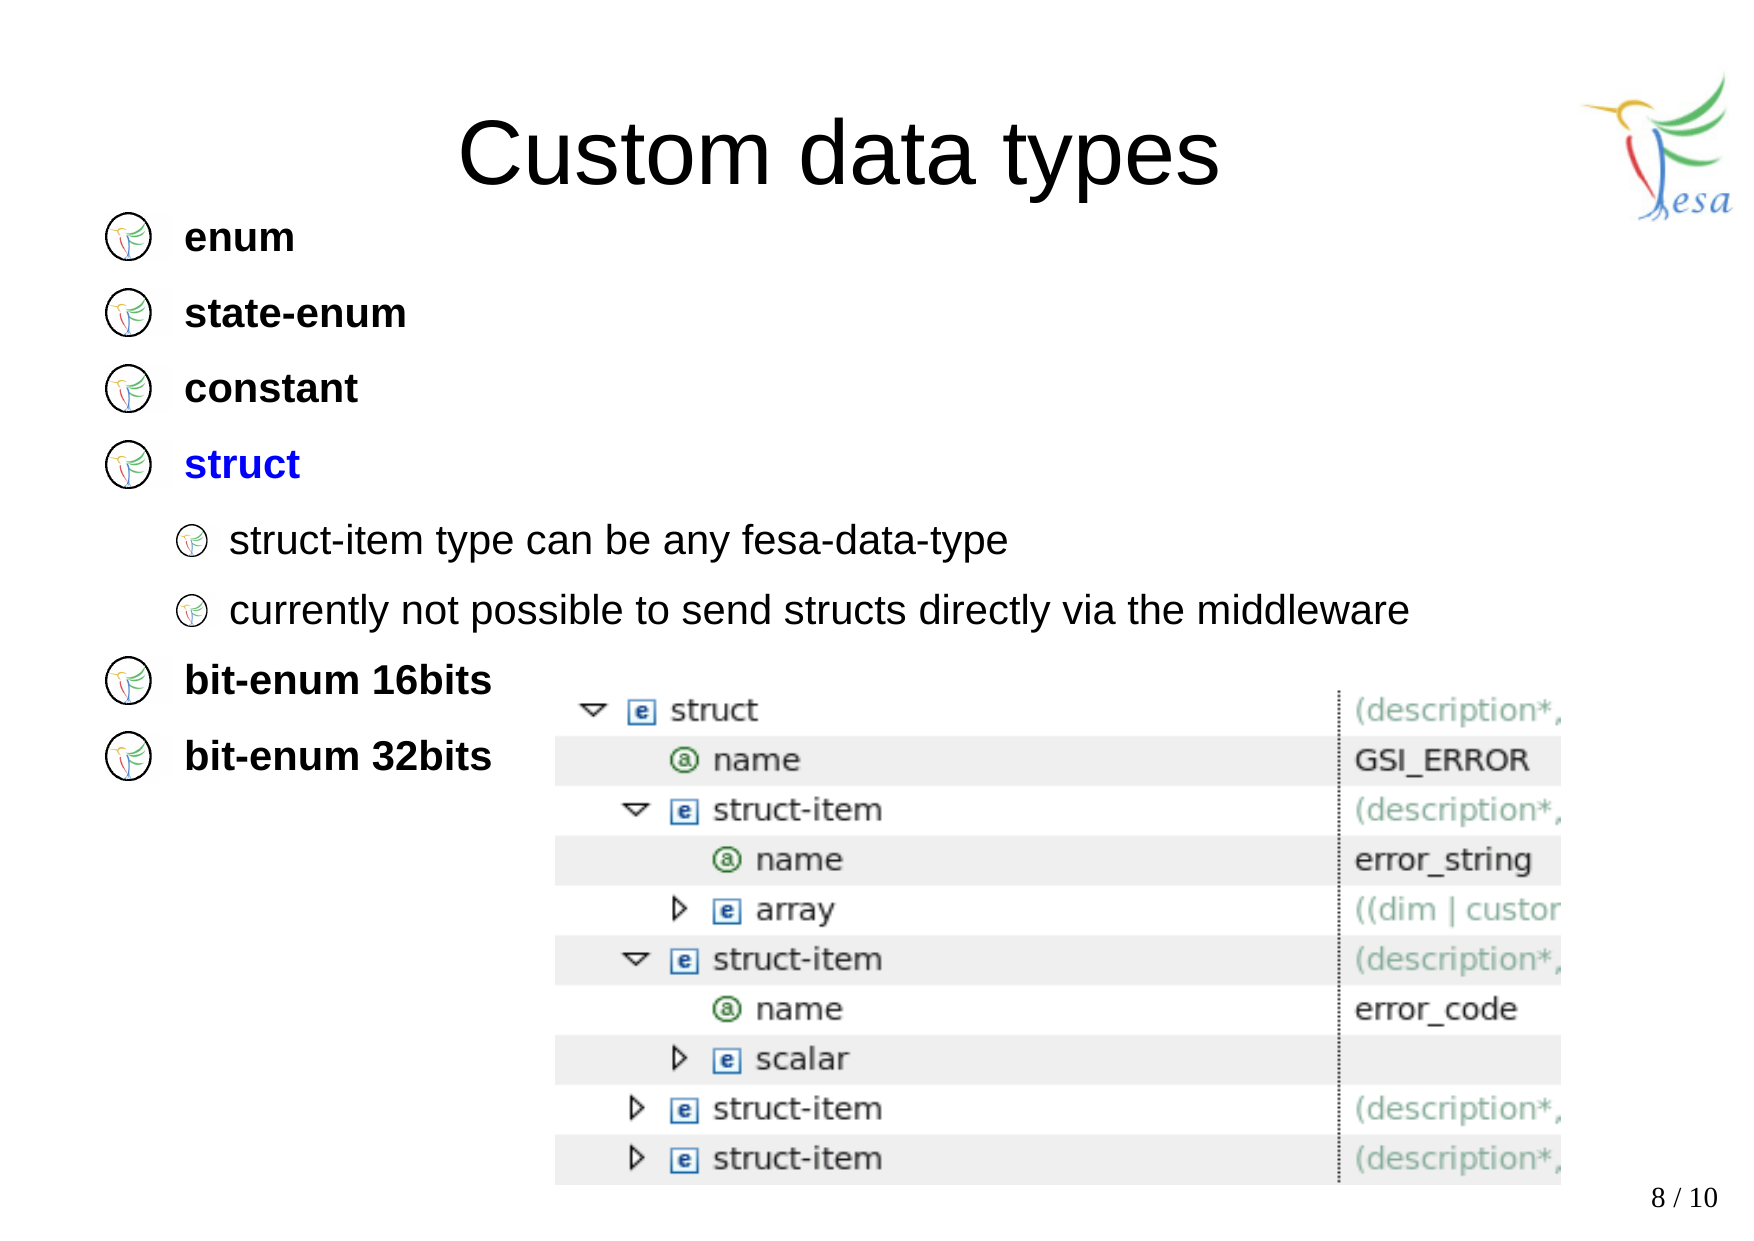

# Custom data types
 enum
 state-enum
 constant
 struct
struct-item type can be any fesa-data-type
currently not possible to send structs directly via the middleware
 bit-enum 16bits
 bit-enum 32bits
8